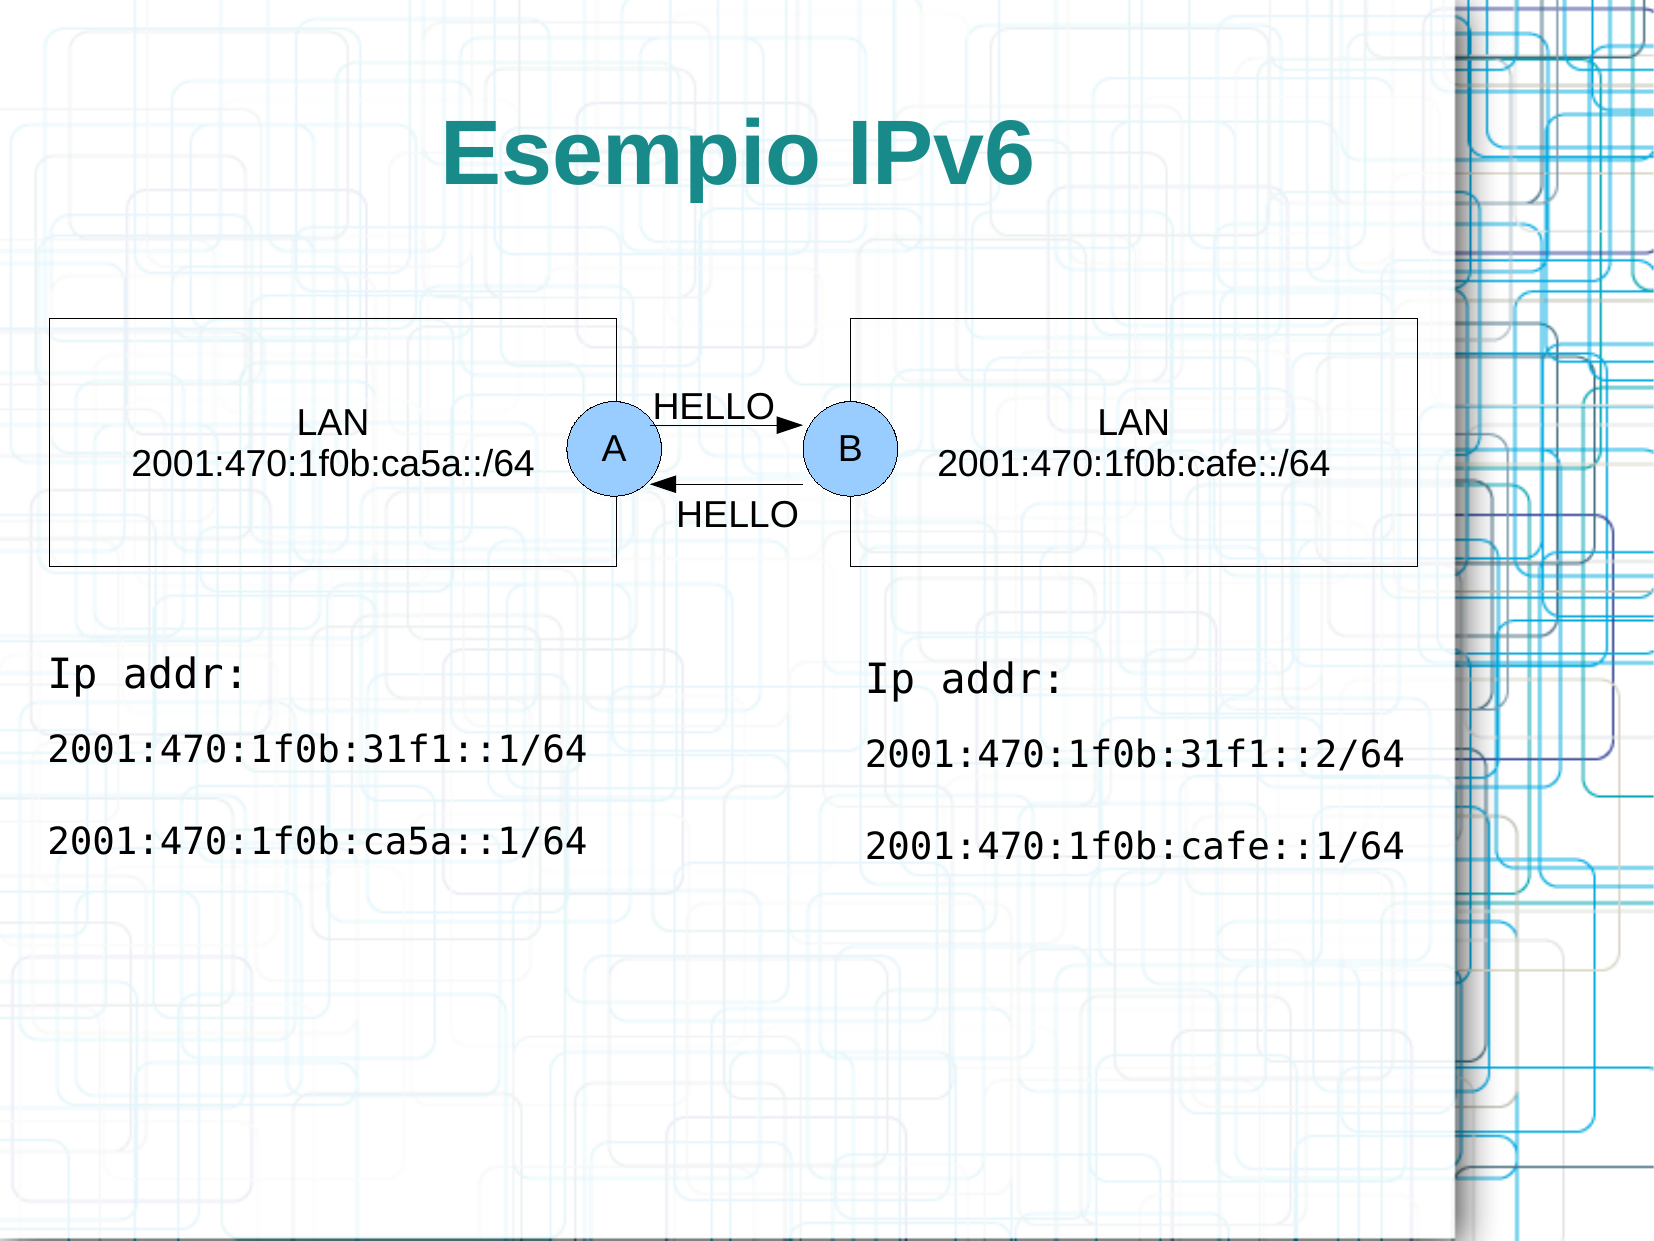

# Esempio IPv6
LAN
2001:470:1f0b:ca5a::/64
LAN
2001:470:1f0b:cafe::/64
HELLO
A
B
HELLO
Ip addr:
2001:470:1f0b:31f1::1/64
 		2001:470:1f0b:ca5a::1/64
Ip addr:
2001:470:1f0b:31f1::2/64
		 	2001:470:1f0b:cafe::1/64